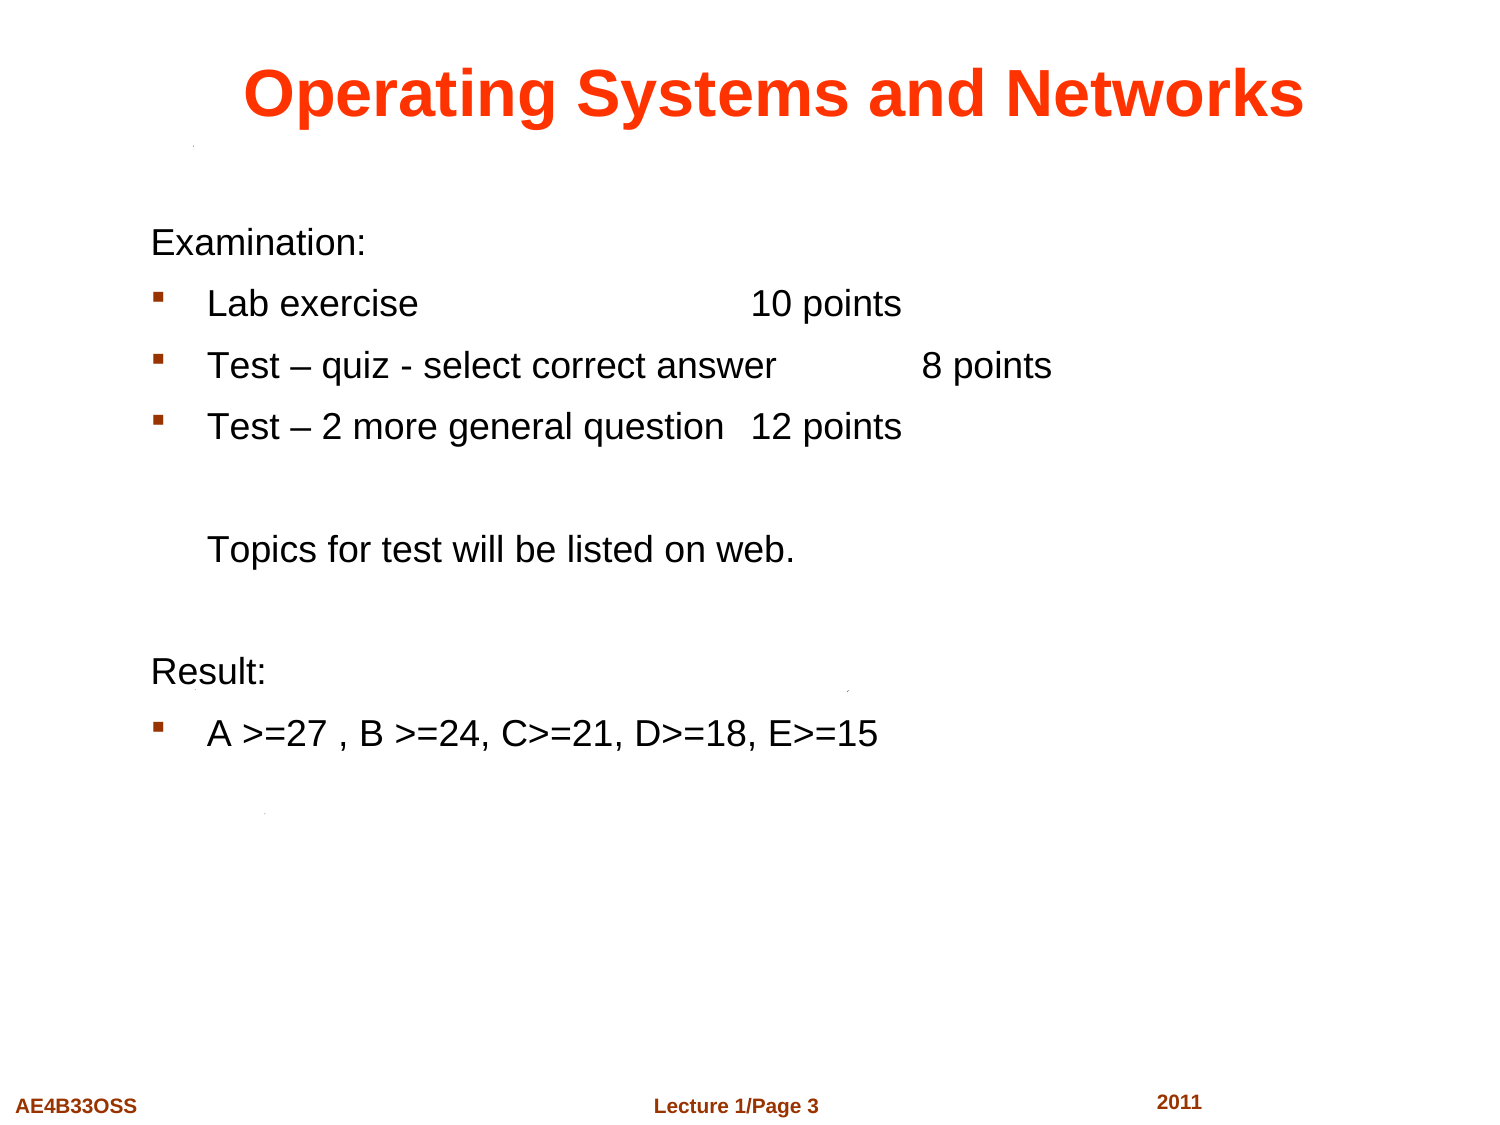

# Operating Systems and Networks
Examination:
Lab exercise 			10 points
Test – quiz - select correct answer 	 8 points
Test – 2 more general question 	12 points
Topics for test will be listed on web.
Result:
A >=27 , B >=24, C>=21, D>=18, E>=15